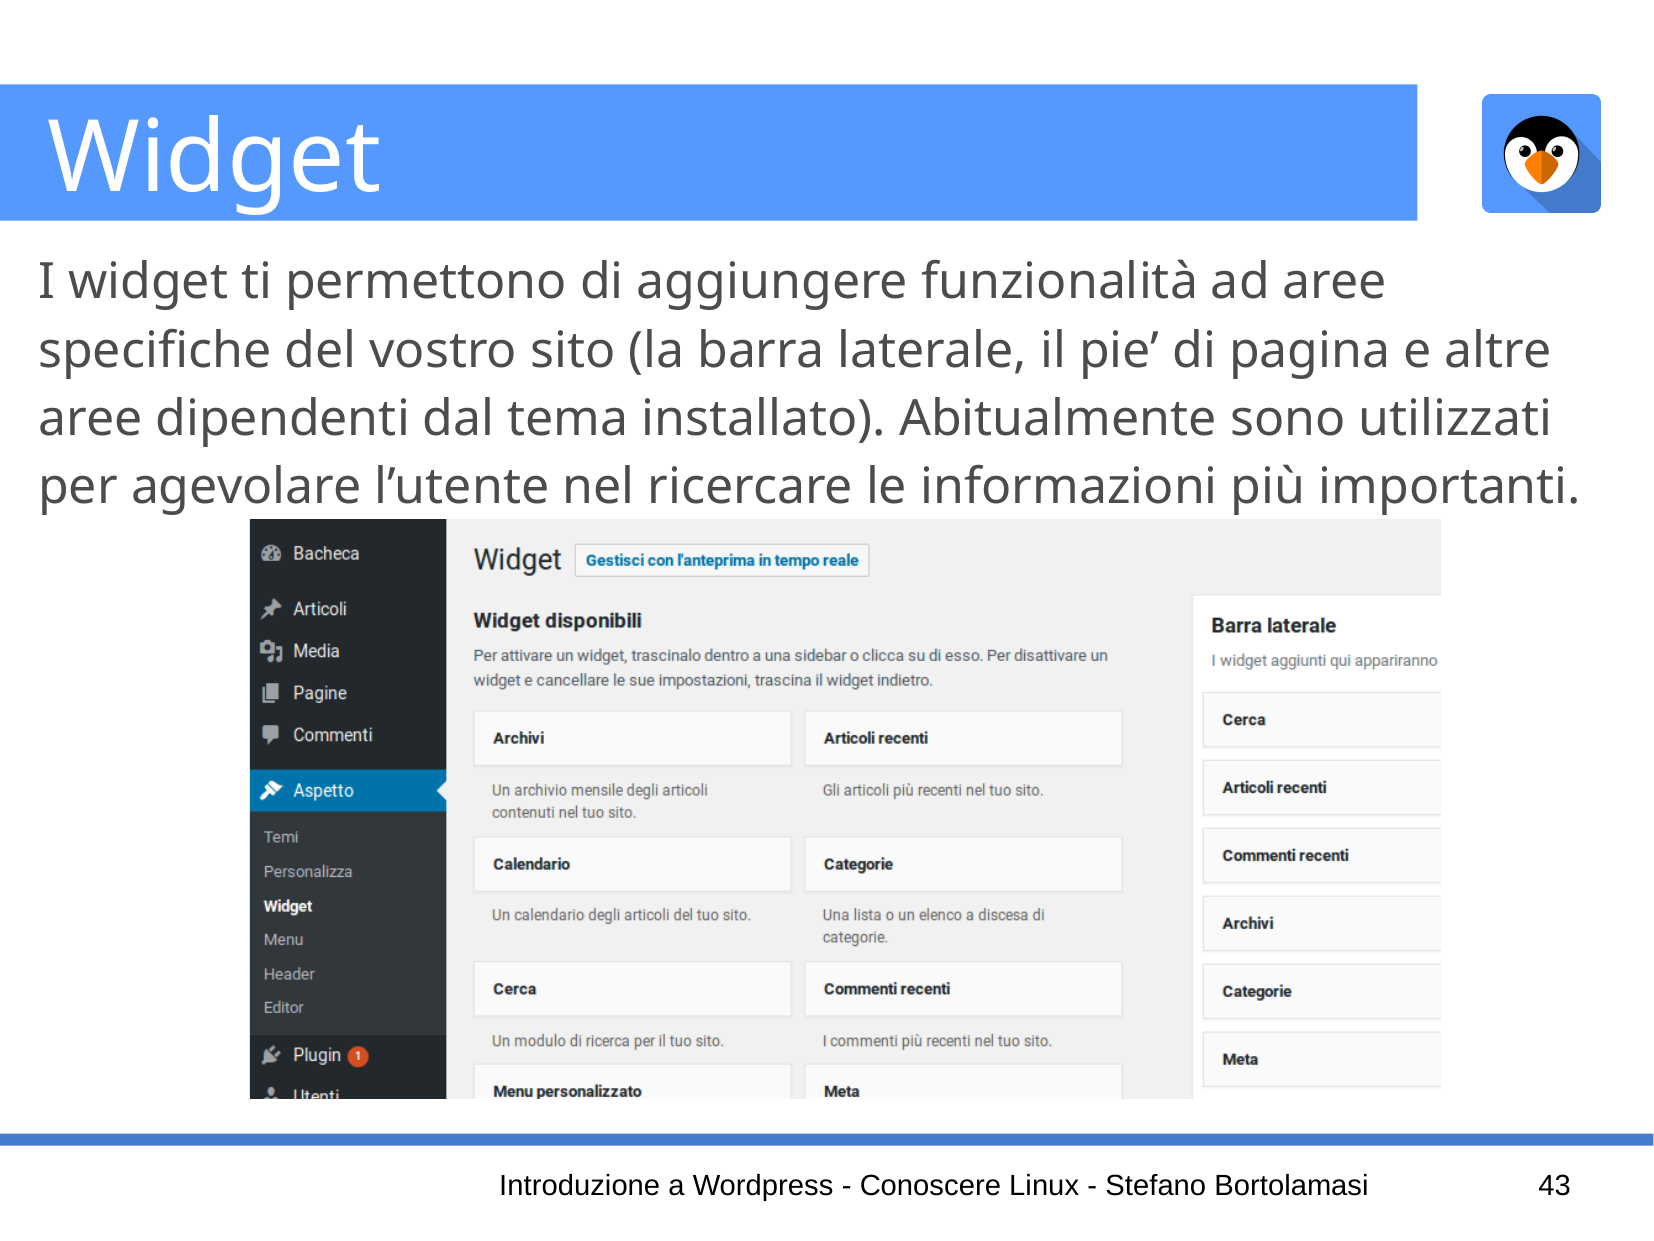

# Widget
I widget ti permettono di aggiungere funzionalità ad aree specifiche del vostro sito (la barra laterale, il pie’ di pagina e altre aree dipendenti dal tema installato). Abitualmente sono utilizzati per agevolare l’utente nel ricercare le informazioni più importanti.
Introduzione a Wordpress - Conoscere Linux - Stefano Bortolamasi
43